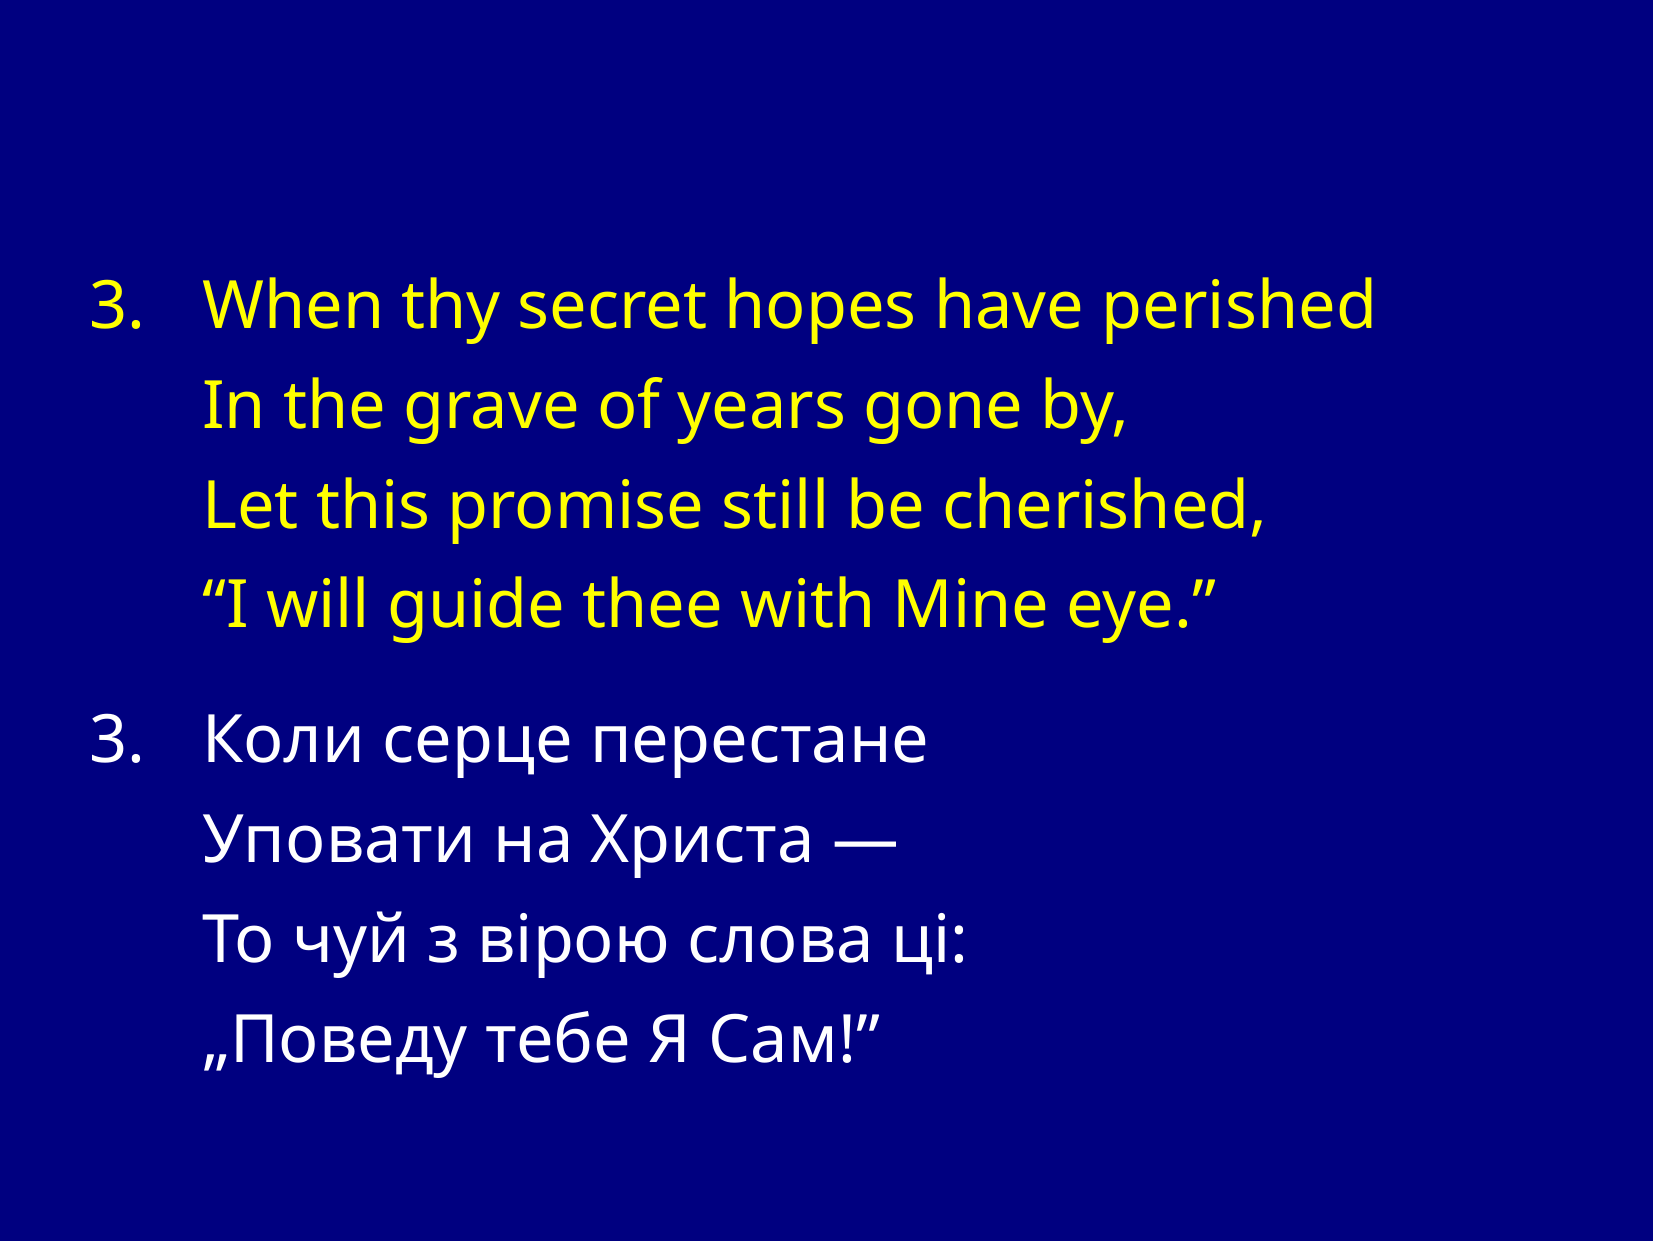

3.	When thy secret hopes have perished
	In the grave of years gone by,
	Let this promise still be cherished,
	“I will guide thee with Mine eye.”
3.	Коли серце перестане
	Уповати на Христа ―
	То чуй з вірою слова ці:
	„Поведу тебе Я Сам!”